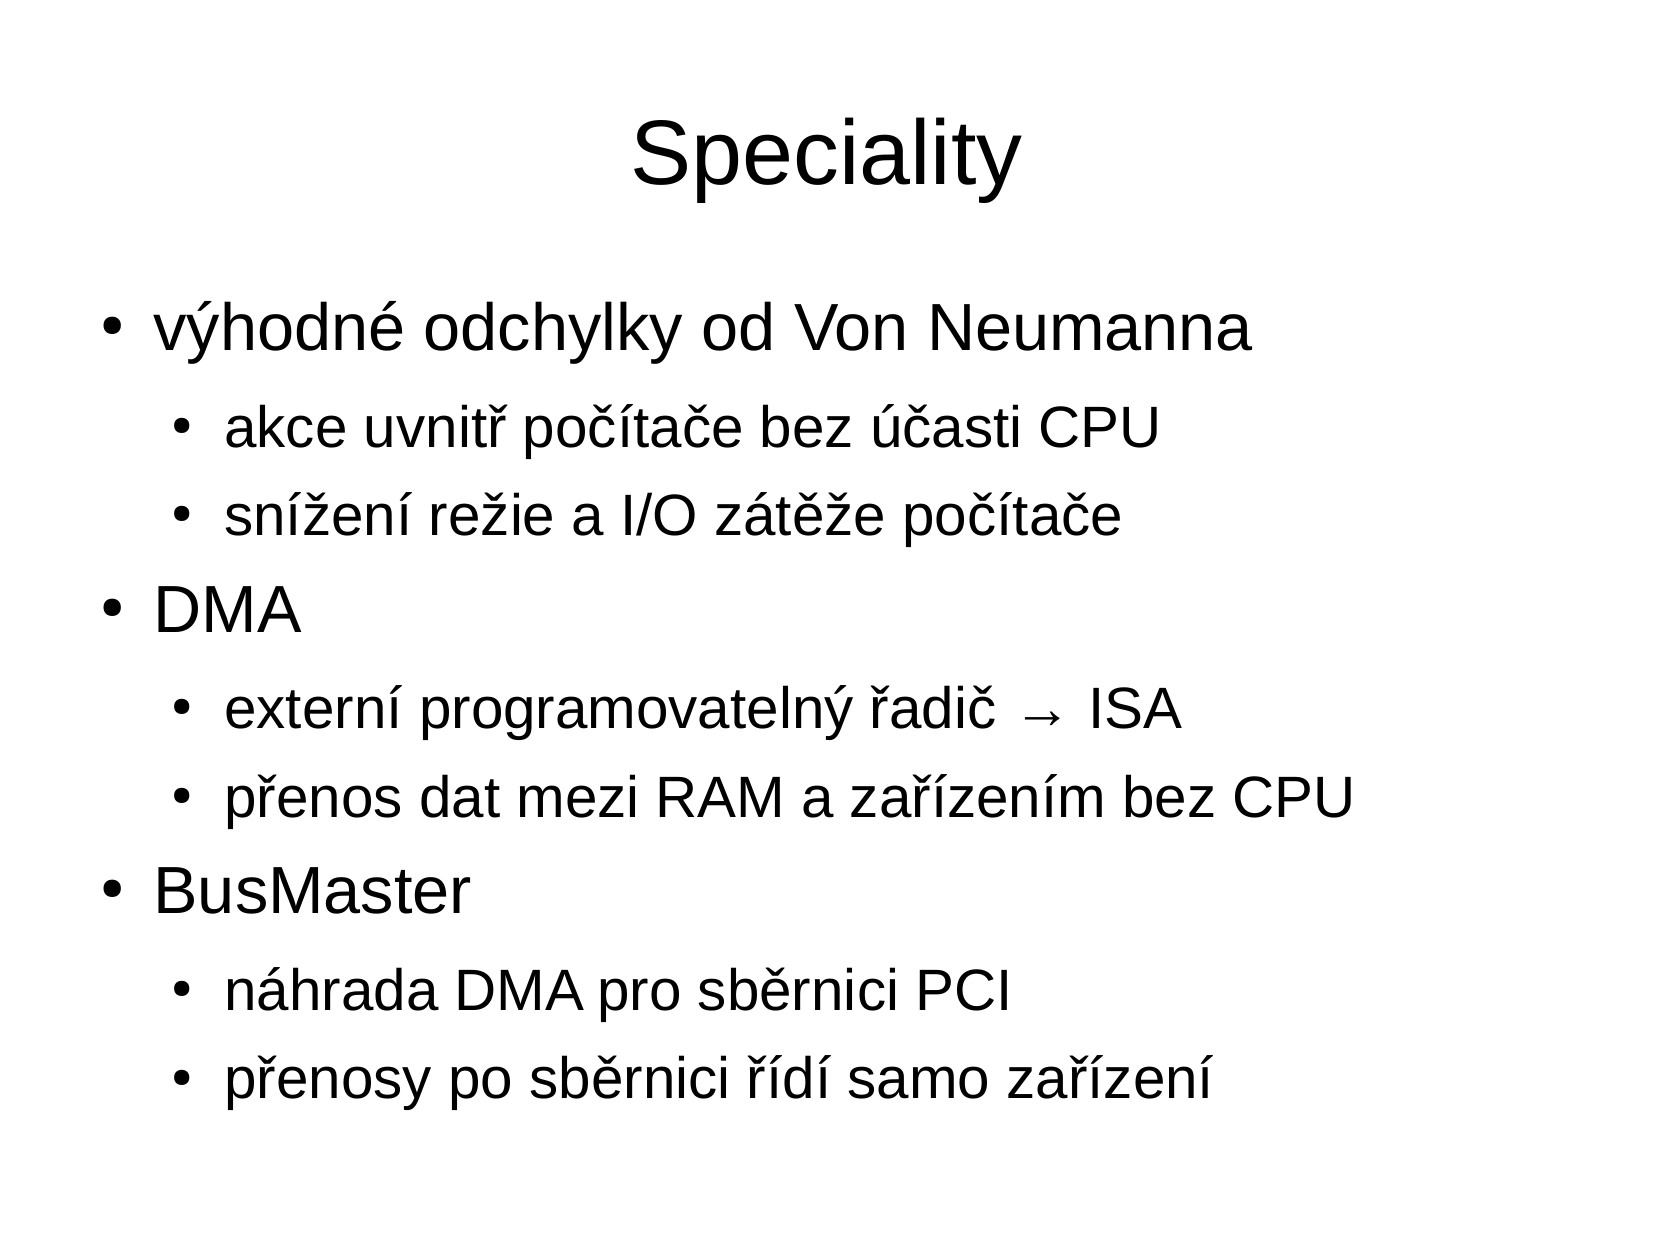

# Speciality
výhodné odchylky od Von Neumanna
akce uvnitř počítače bez účasti CPU
snížení režie a I/O zátěže počítače
DMA
externí programovatelný řadič → ISA
přenos dat mezi RAM a zařízením bez CPU
BusMaster
náhrada DMA pro sběrnici PCI
přenosy po sběrnici řídí samo zařízení